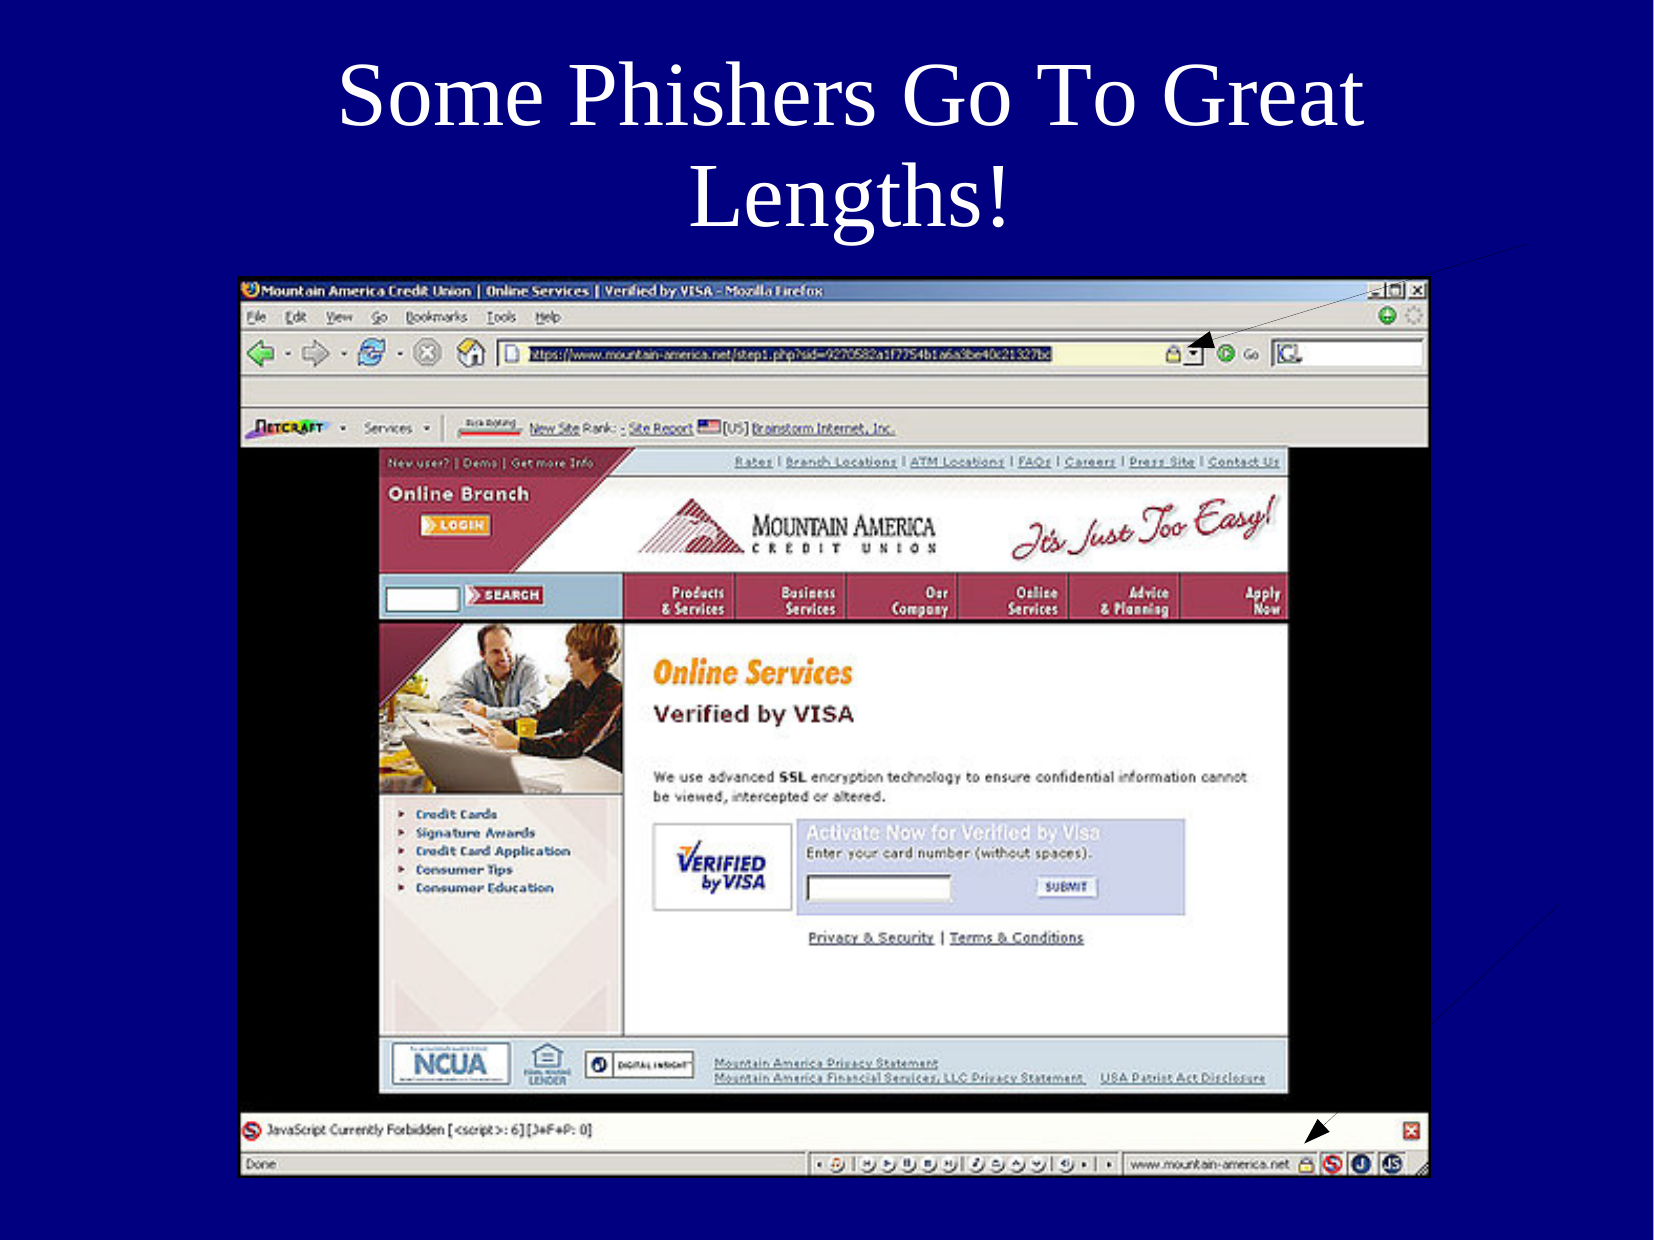

# Some Phishers Go To Great Lengths!